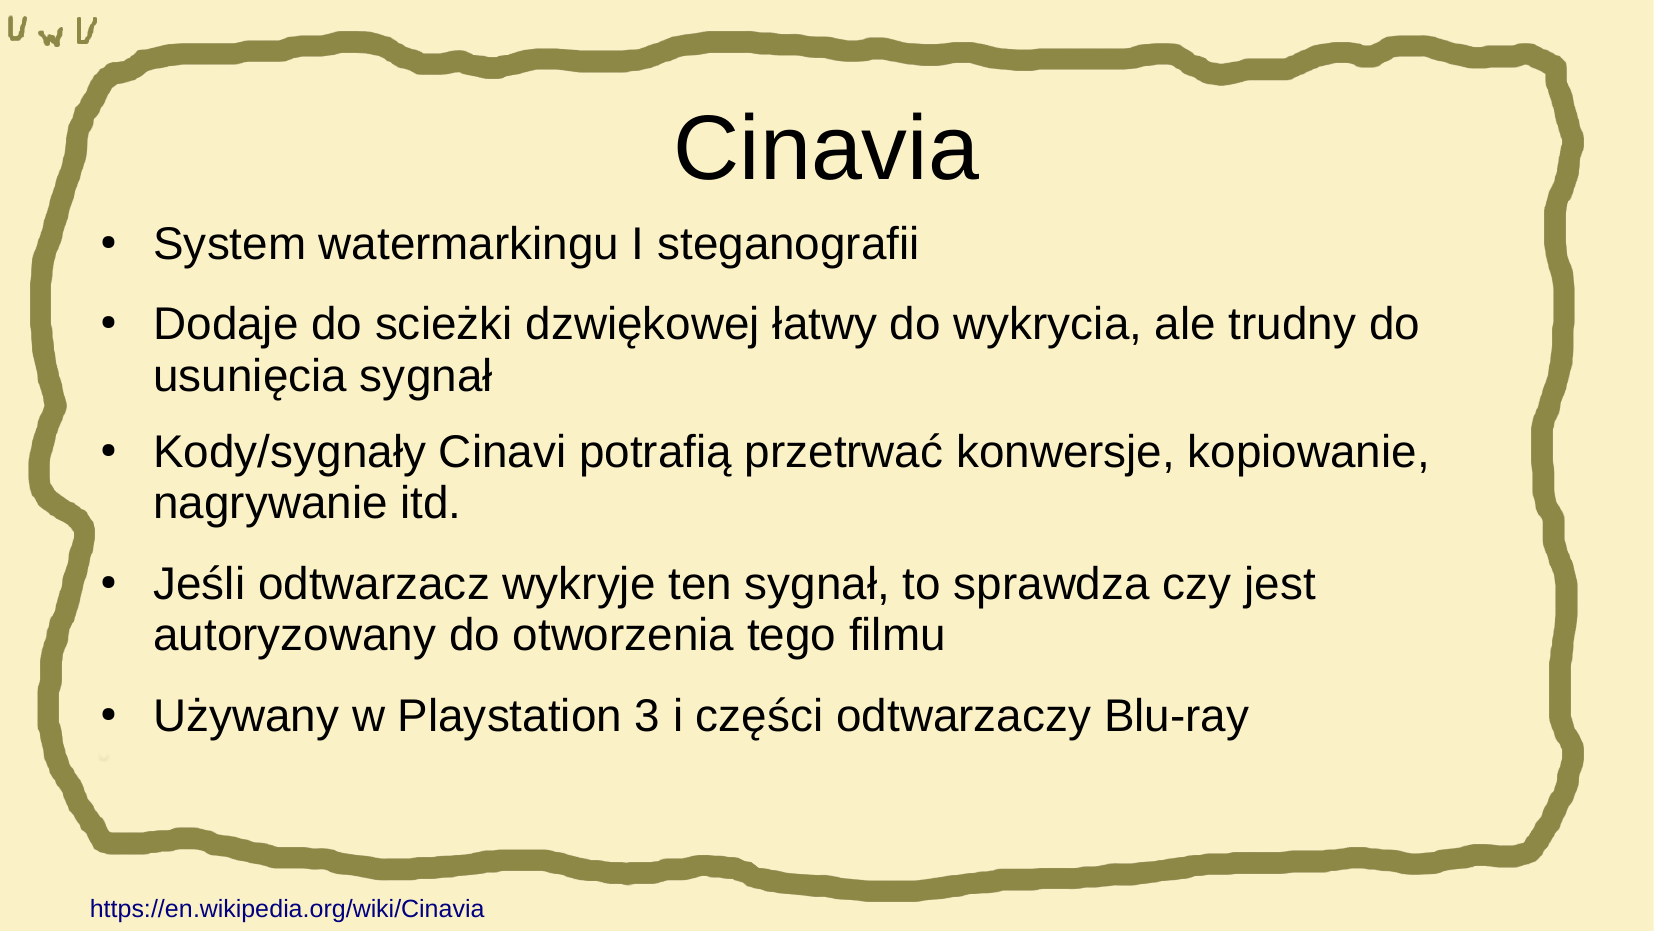

# Cinavia
System watermarkingu I steganografii
Dodaje do scieżki dzwiękowej łatwy do wykrycia, ale trudny do usunięcia sygnał
Kody/sygnały Cinavi potrafią przetrwać konwersje, kopiowanie, nagrywanie itd.
Jeśli odtwarzacz wykryje ten sygnał, to sprawdza czy jest autoryzowany do otworzenia tego filmu
Używany w Playstation 3 i części odtwarzaczy Blu-ray
https://en.wikipedia.org/wiki/Cinavia